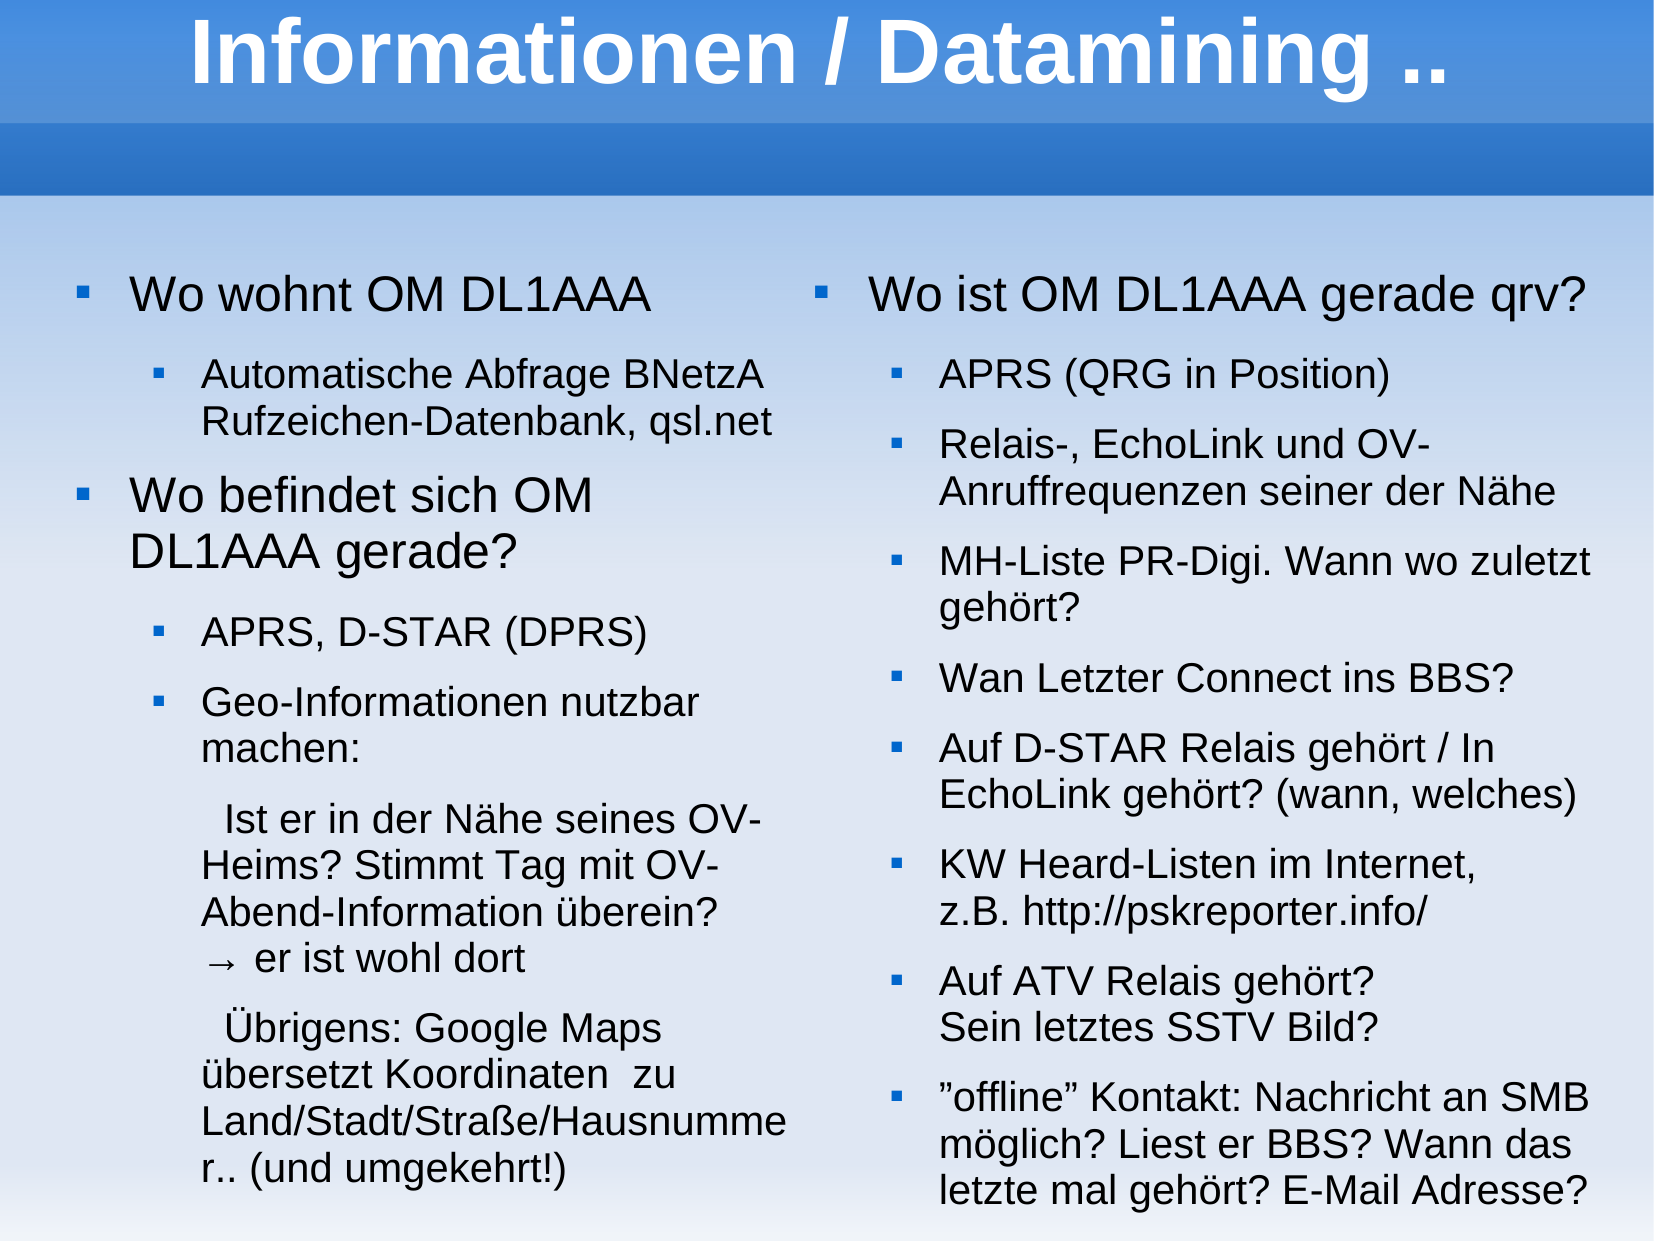

# Informationen / Datamining ..
Wo wohnt OM DL1AAA
Automatische Abfrage BNetzA Rufzeichen-Datenbank, qsl.net
Wo befindet sich OM DL1AAA gerade?
APRS, D-STAR (DPRS)
Geo-Informationen nutzbar machen:
 Ist er in der Nähe seines OV-Heims? Stimmt Tag mit OV-Abend-Information überein?
→ er ist wohl dort
 Übrigens: Google Maps übersetzt Koordinaten zu Land/Stadt/Straße/Hausnummer.. (und umgekehrt!)
Wo ist OM DL1AAA gerade qrv?
APRS (QRG in Position)
Relais-, EchoLink und OV-Anruffrequenzen seiner der Nähe
MH-Liste PR-Digi. Wann wo zuletzt gehört?
Wan Letzter Connect ins BBS?
Auf D-STAR Relais gehört / In EchoLink gehört? (wann, welches)
KW Heard-Listen im Internet,
z.B. http://pskreporter.info/
Auf ATV Relais gehört?
Sein letztes SSTV Bild?
”offline” Kontakt: Nachricht an SMB möglich? Liest er BBS? Wann das letzte mal gehört? E-Mail Adresse?